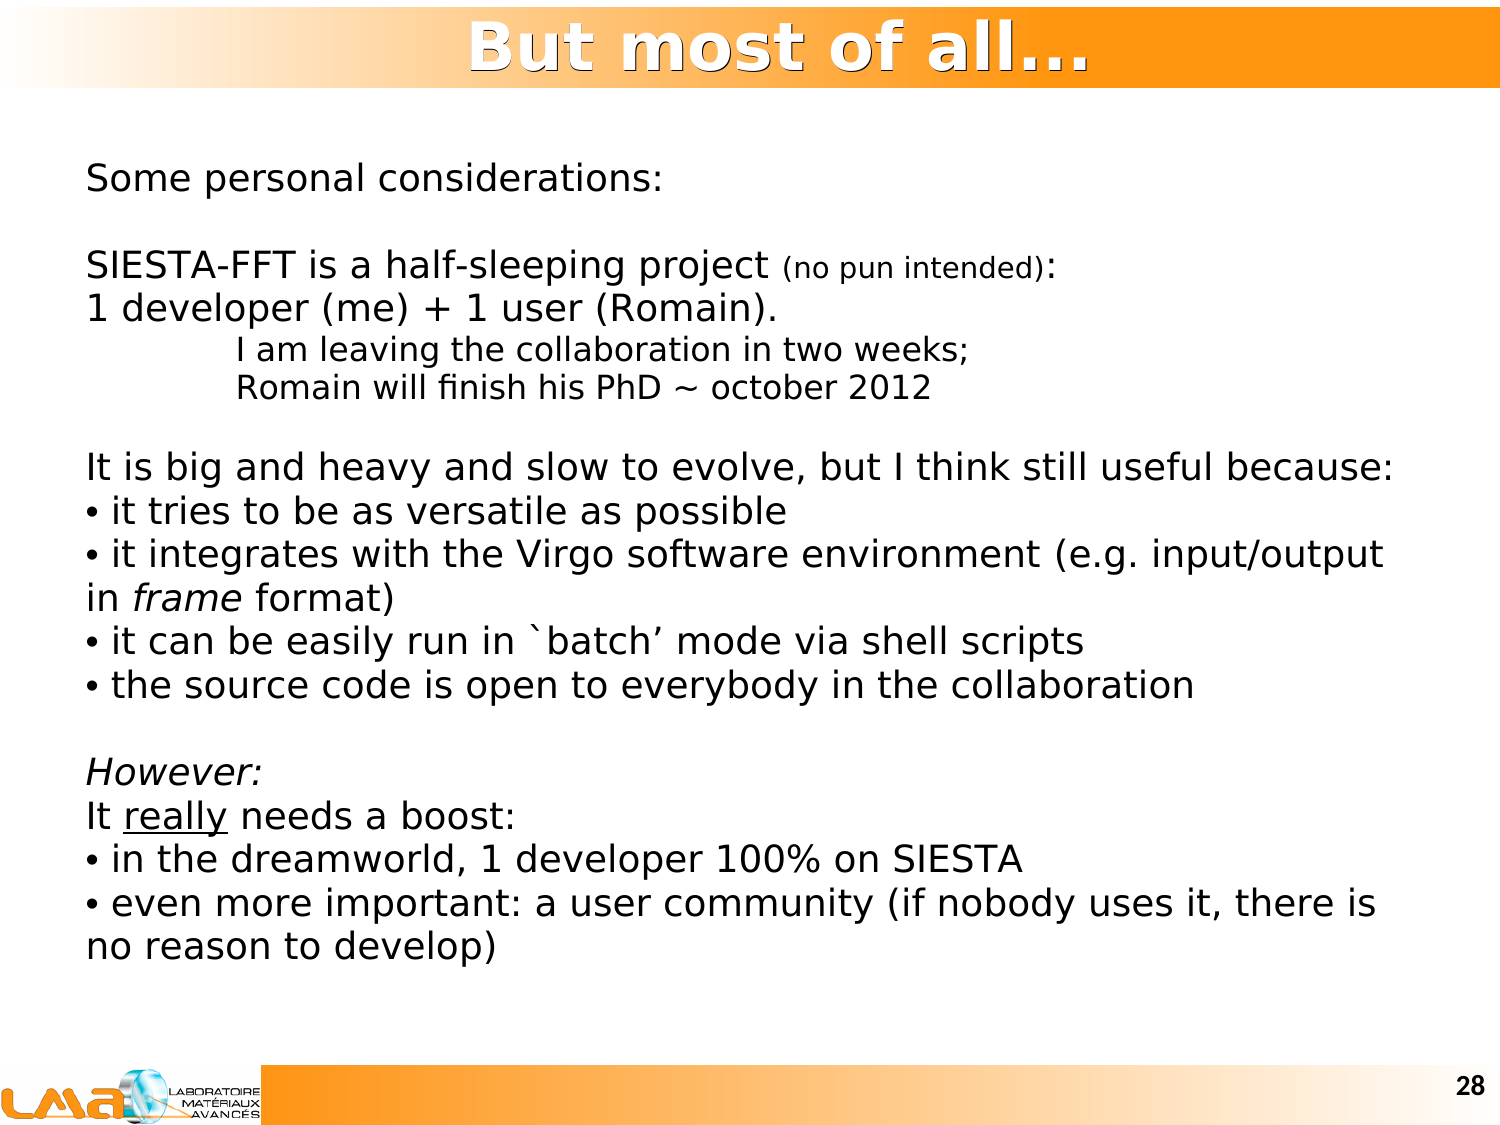

# But most of all...
Some personal considerations:
SIESTA-FFT is a half-sleeping project (no pun intended):
1 developer (me) + 1 user (Romain).
	I am leaving the collaboration in two weeks;
	Romain will finish his PhD ~ october 2012
It is big and heavy and slow to evolve, but I think still useful because:
 it tries to be as versatile as possible
 it integrates with the Virgo software environment (e.g. input/output in frame format)
 it can be easily run in `batch’ mode via shell scripts
 the source code is open to everybody in the collaboration
However:
It really needs a boost:
 in the dreamworld, 1 developer 100% on SIESTA
 even more important: a user community (if nobody uses it, there is no reason to develop)
28